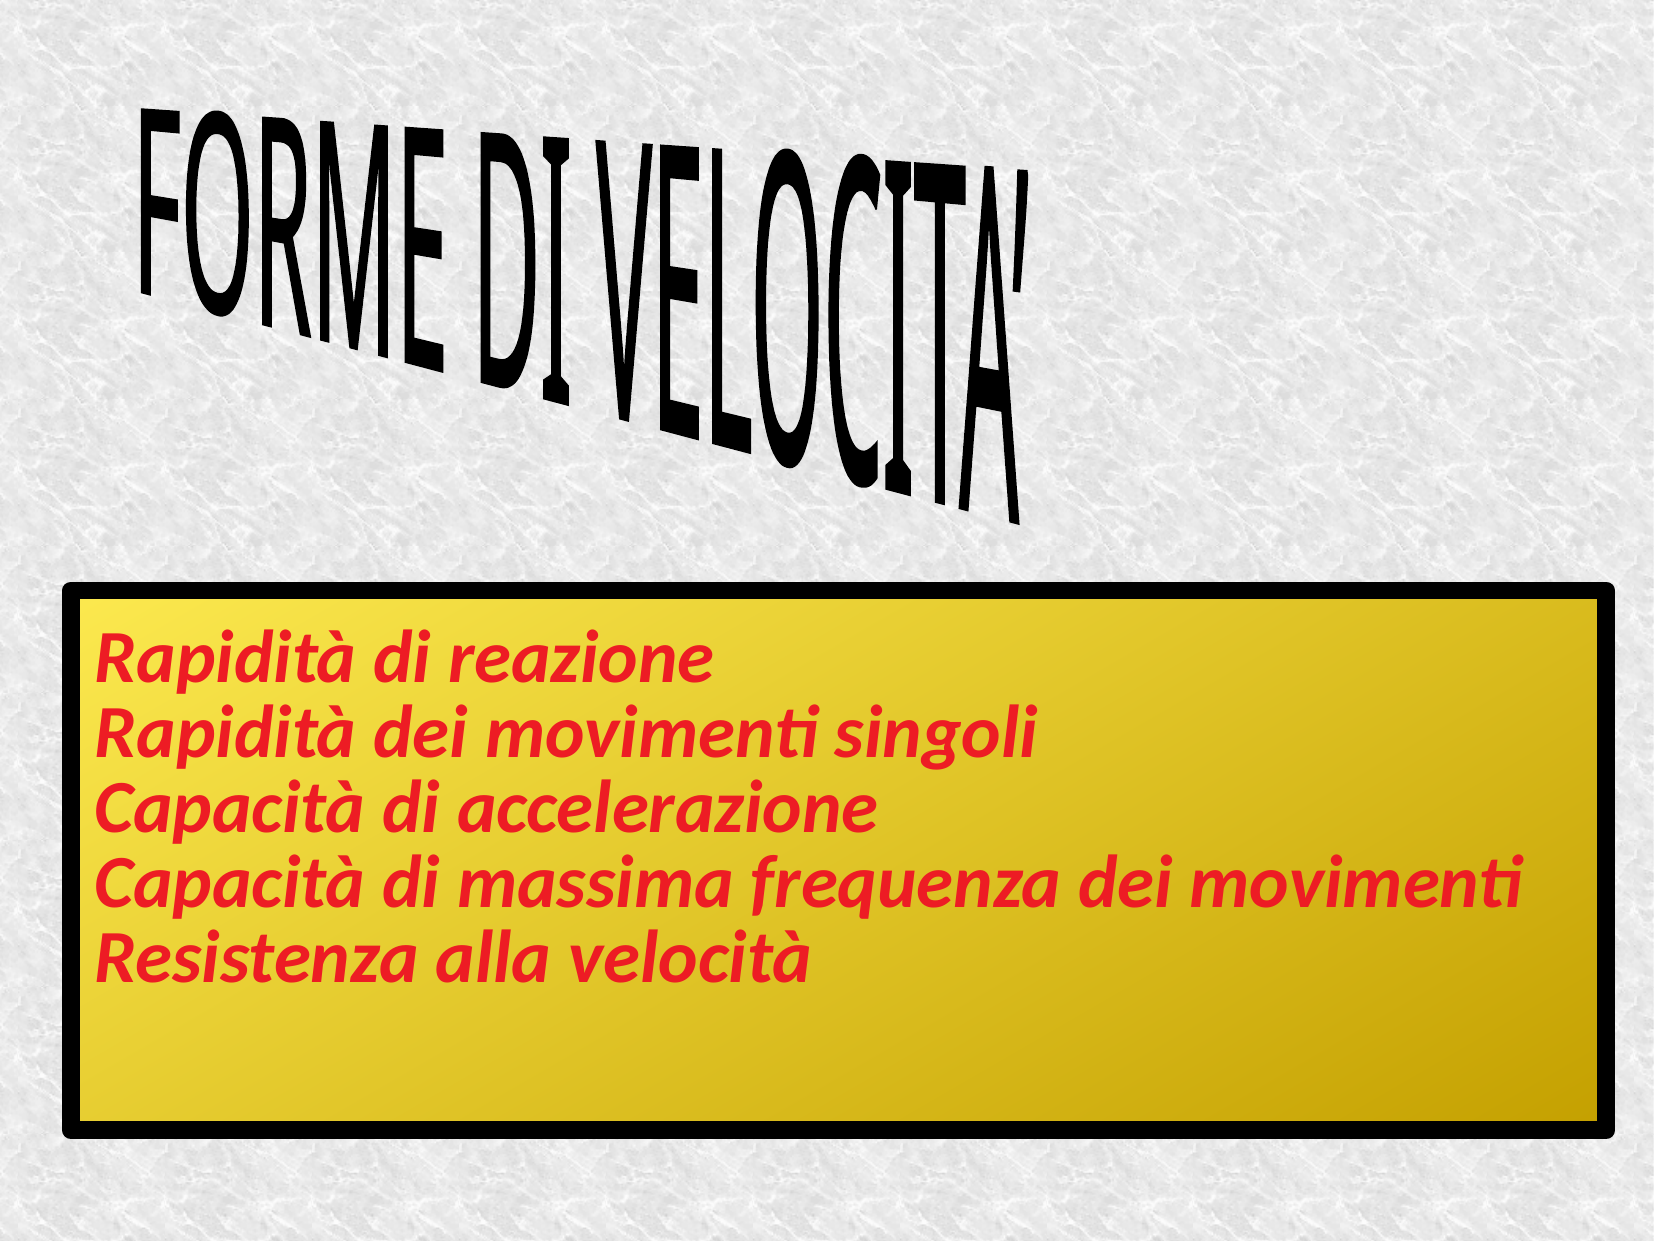

FORME DI VELOCITA’
Rapidità di reazione
Rapidità dei movimenti singoli
Capacità di accelerazione
Capacità di massima frequenza dei movimenti
Resistenza alla velocità